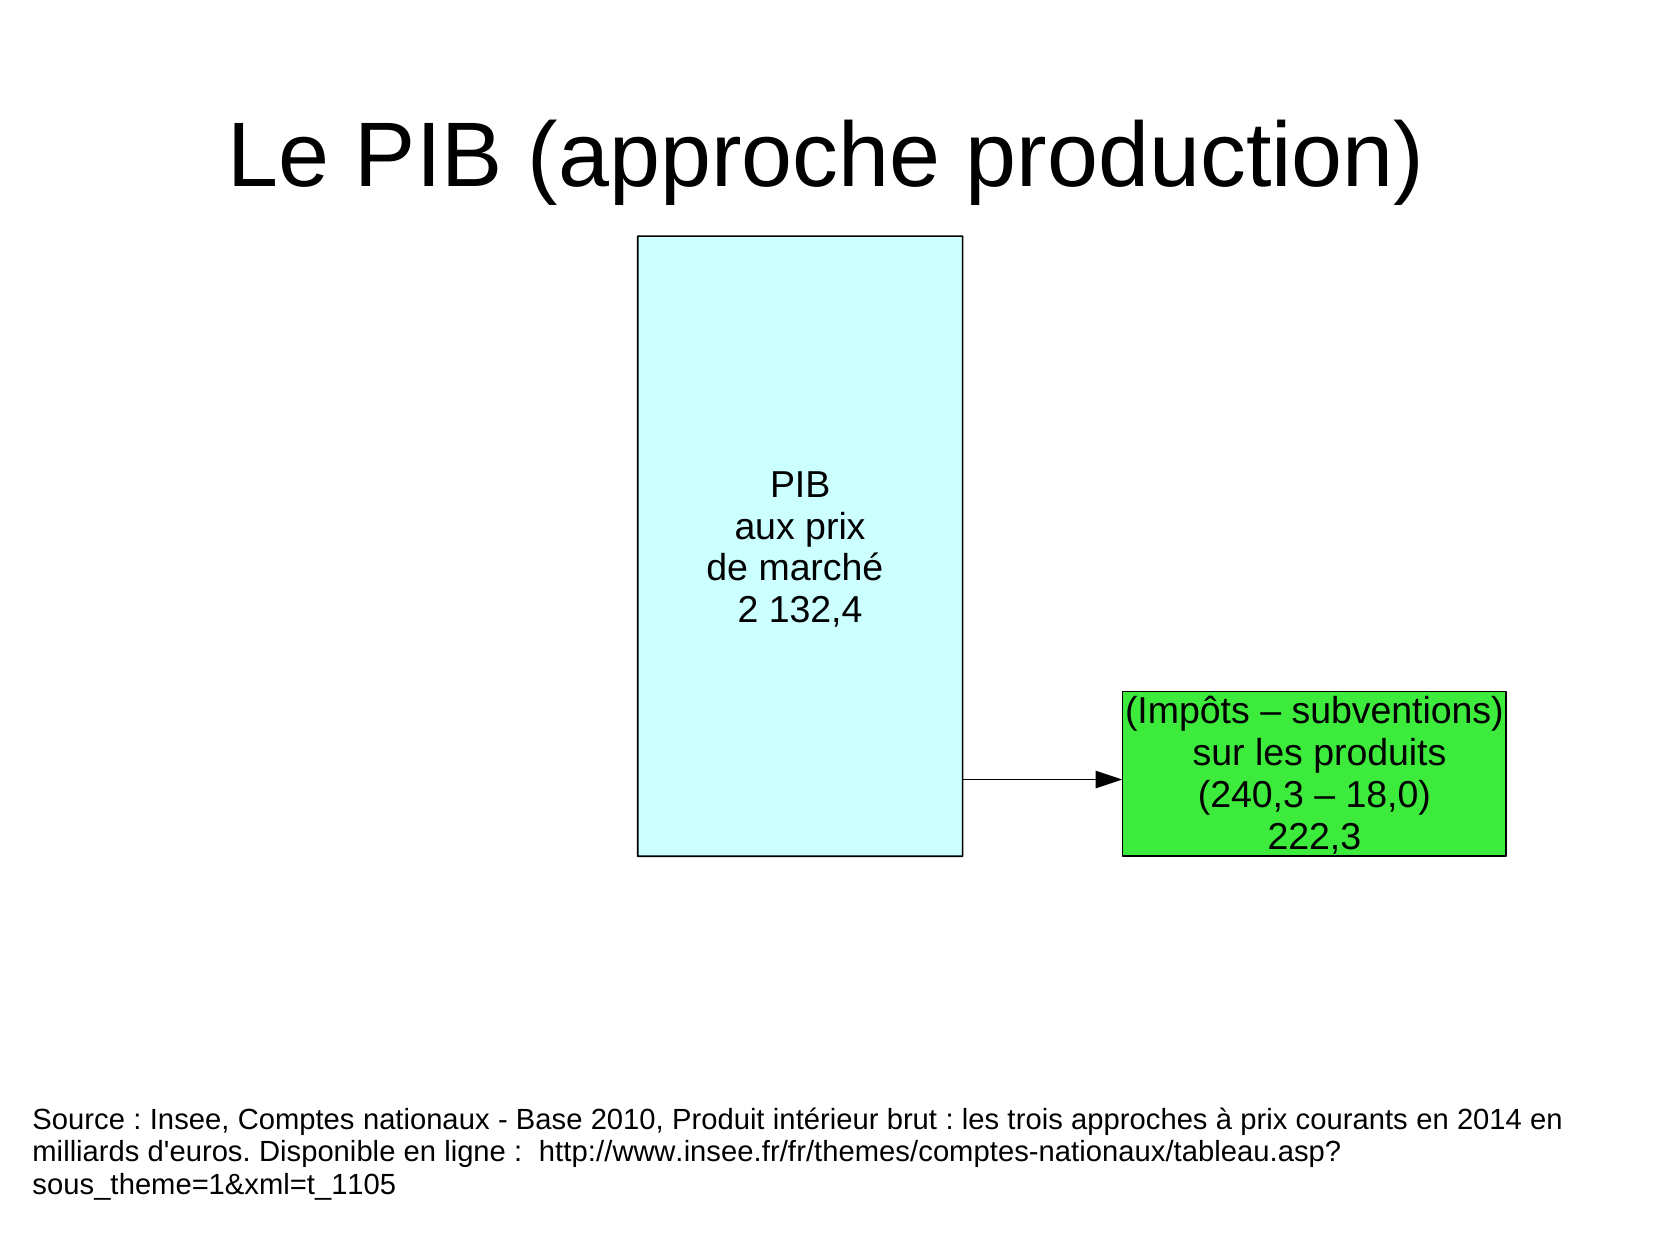

# Le PIB (approche production)
PIB
aux prix
de marché
2 132,4
(Impôts – subventions)
 sur les produits
(240,3 – 18,0)
222,3
Source : Insee, Comptes nationaux - Base 2010, Produit intérieur brut : les trois approches à prix courants en 2014 en milliards d'euros. Disponible en ligne : http://www.insee.fr/fr/themes/comptes-nationaux/tableau.asp?sous_theme=1&xml=t_1105